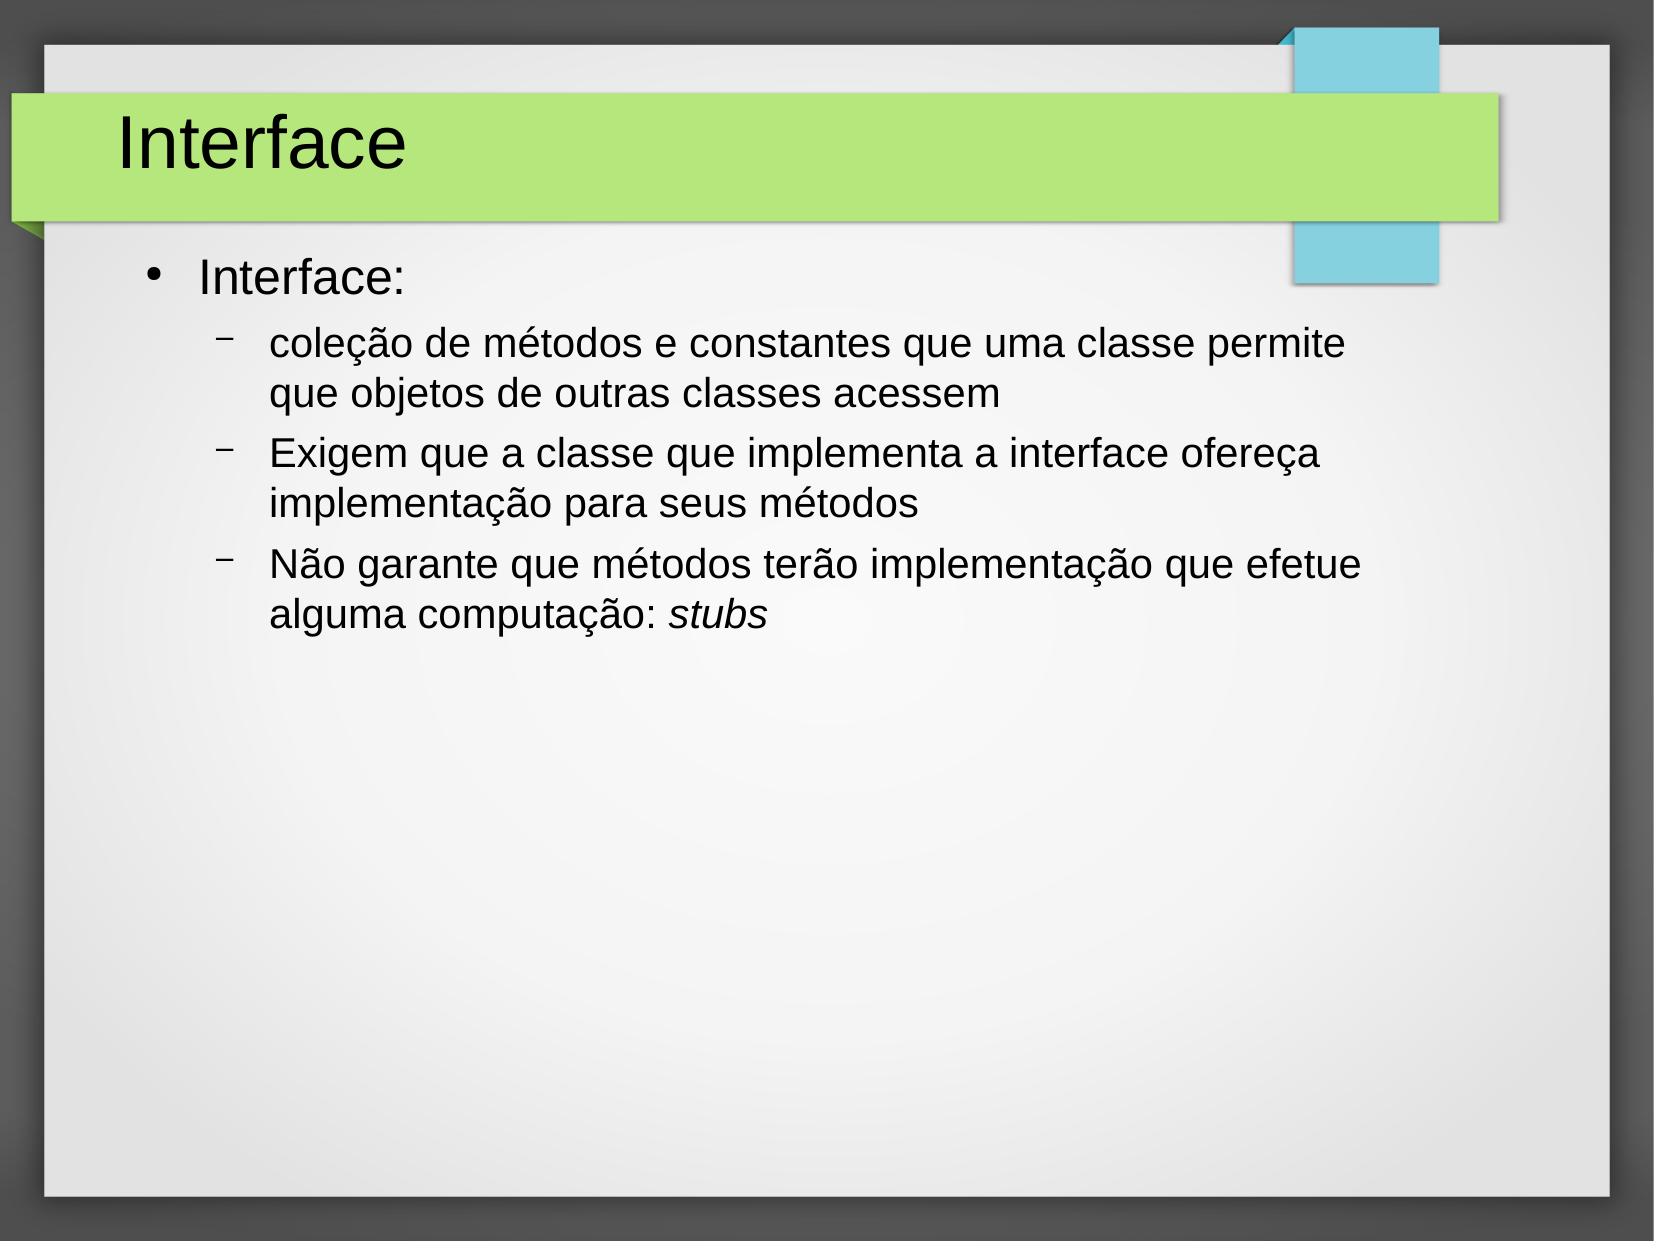

# Interface
Interface:
coleção de métodos e constantes que uma classe permite que objetos de outras classes acessem
Exigem que a classe que implementa a interface ofereça implementação para seus métodos
Não garante que métodos terão implementação que efetue alguma computação: stubs